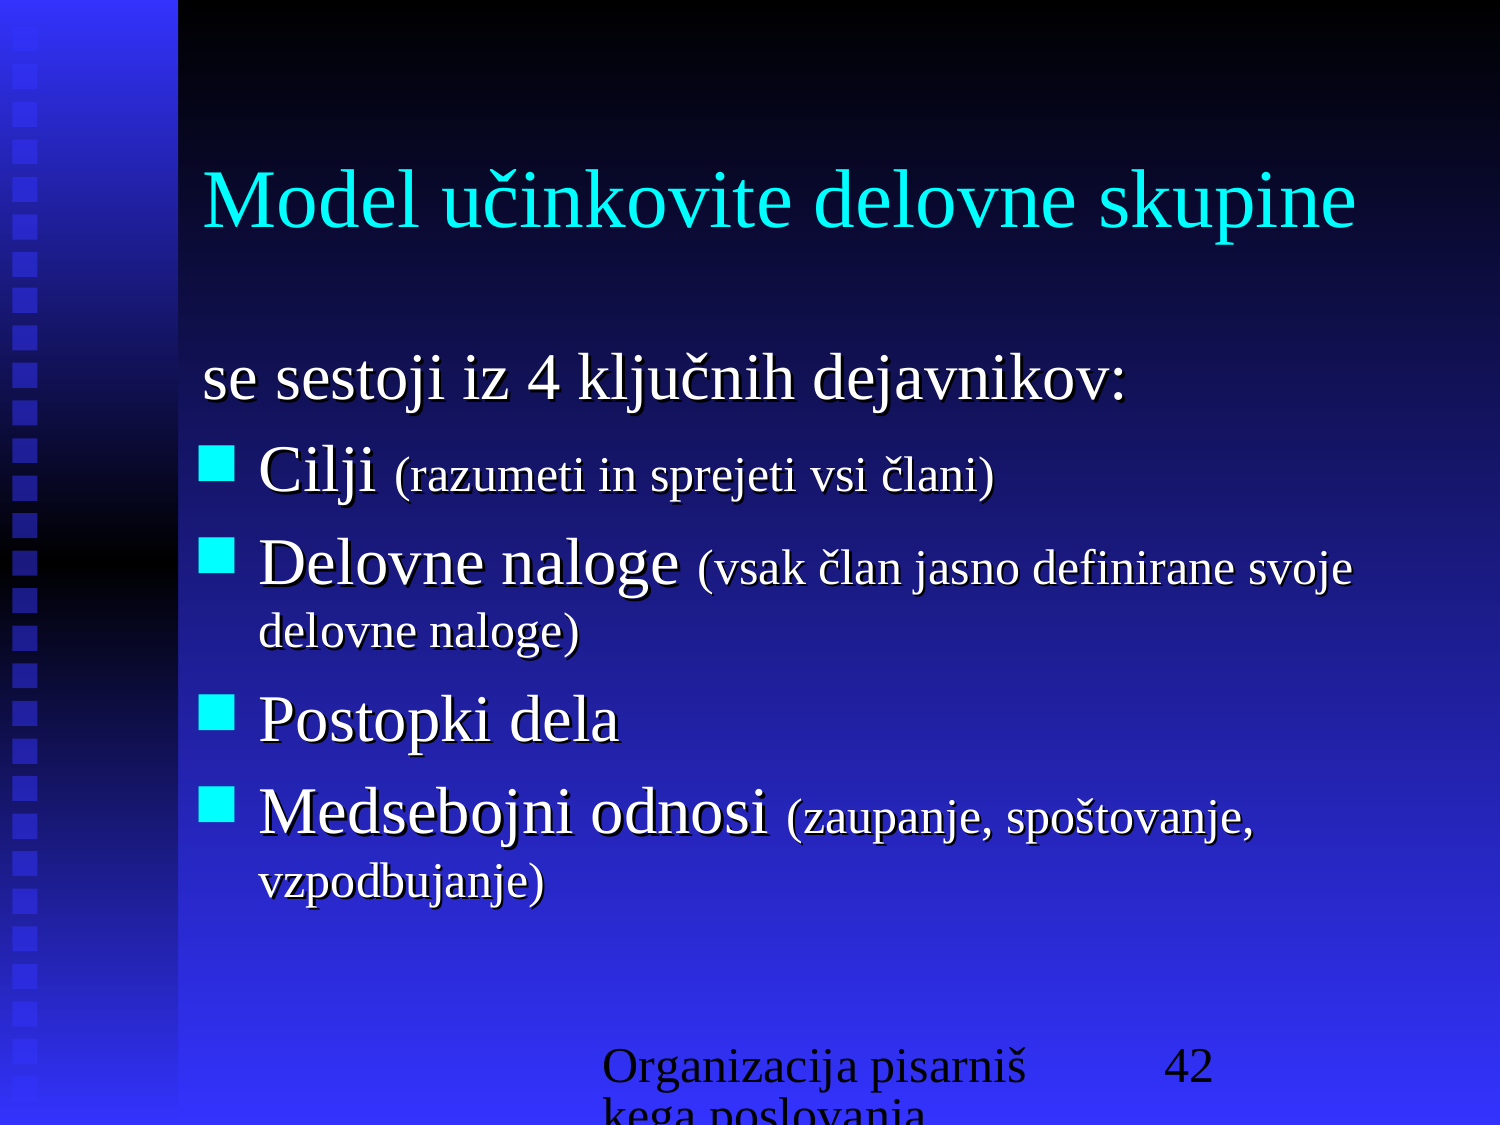

# Model učinkovite delovne skupine
se sestoji iz 4 ključnih dejavnikov:
Cilji (razumeti in sprejeti vsi člani)
Delovne naloge (vsak član jasno definirane svoje delovne naloge)
Postopki dela
Medsebojni odnosi (zaupanje, spoštovanje, vzpodbujanje)
Organizacija pisarniškega poslovanja
42